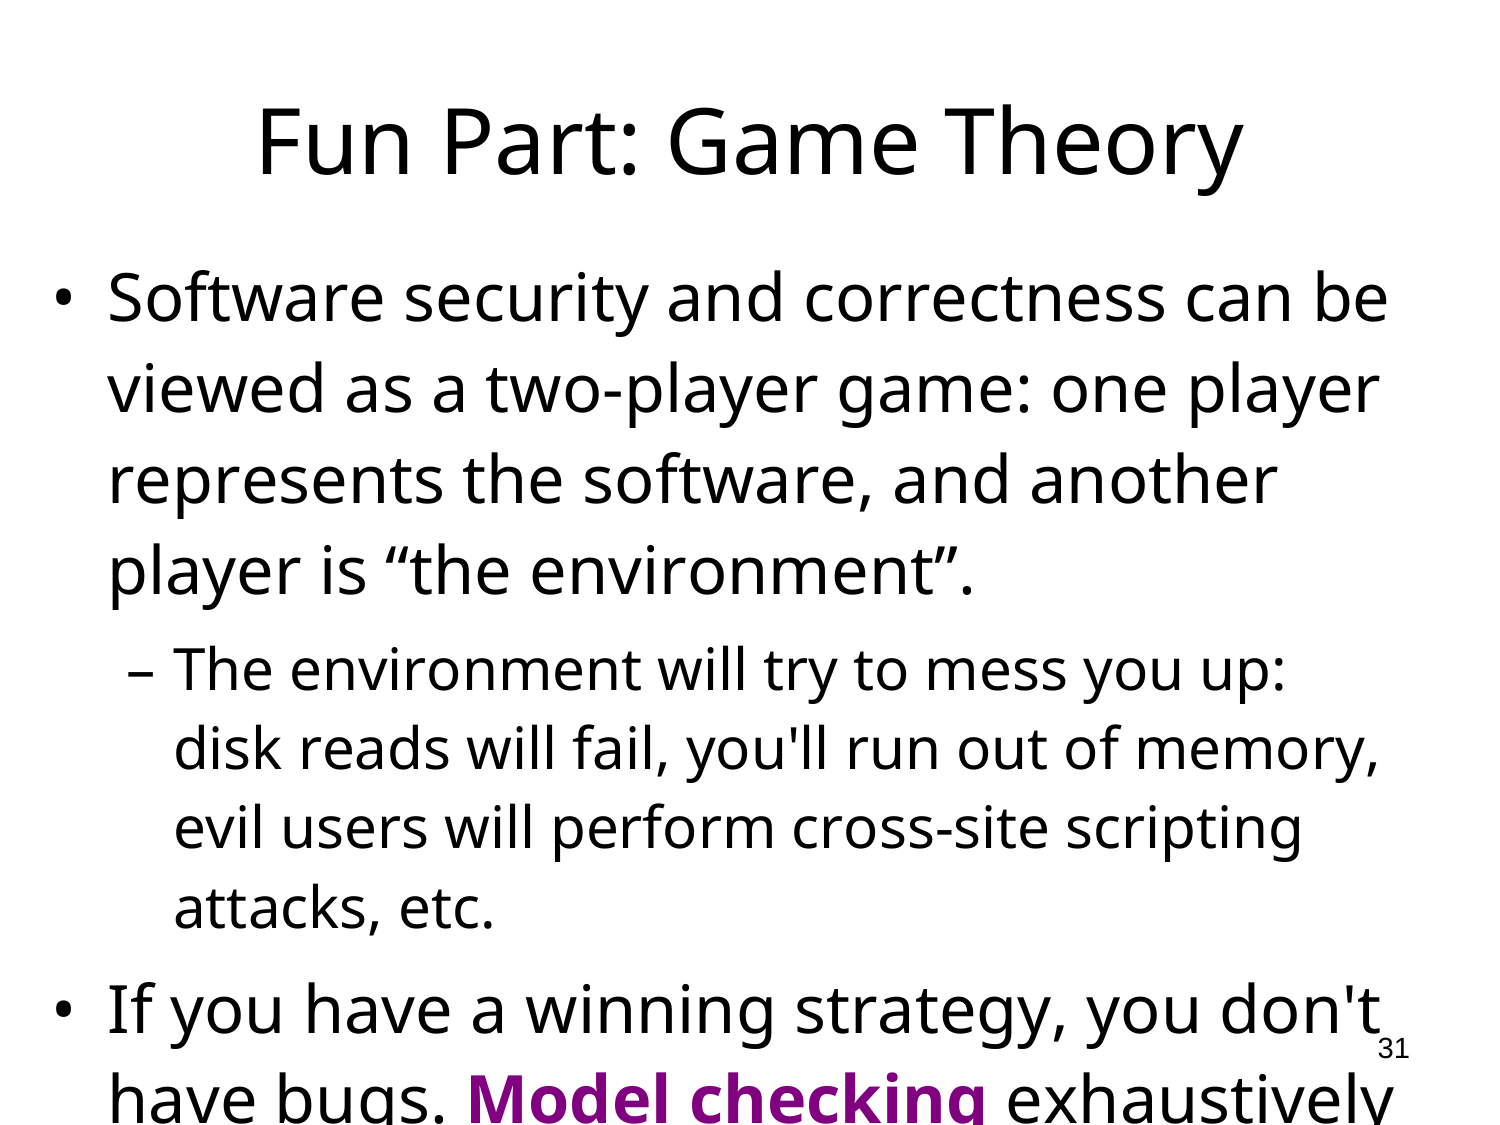

# Fun Part: Game Theory
Software security and correctness can be viewed as a two-player game: one player represents the software, and another player is “the environment”.
The environment will try to mess you up: disk reads will fail, you'll run out of memory, evil users will perform cross-site scripting attacks, etc.
If you have a winning strategy, you don't have bugs. Model checking exhaustively explores all options to see if you have one.
31